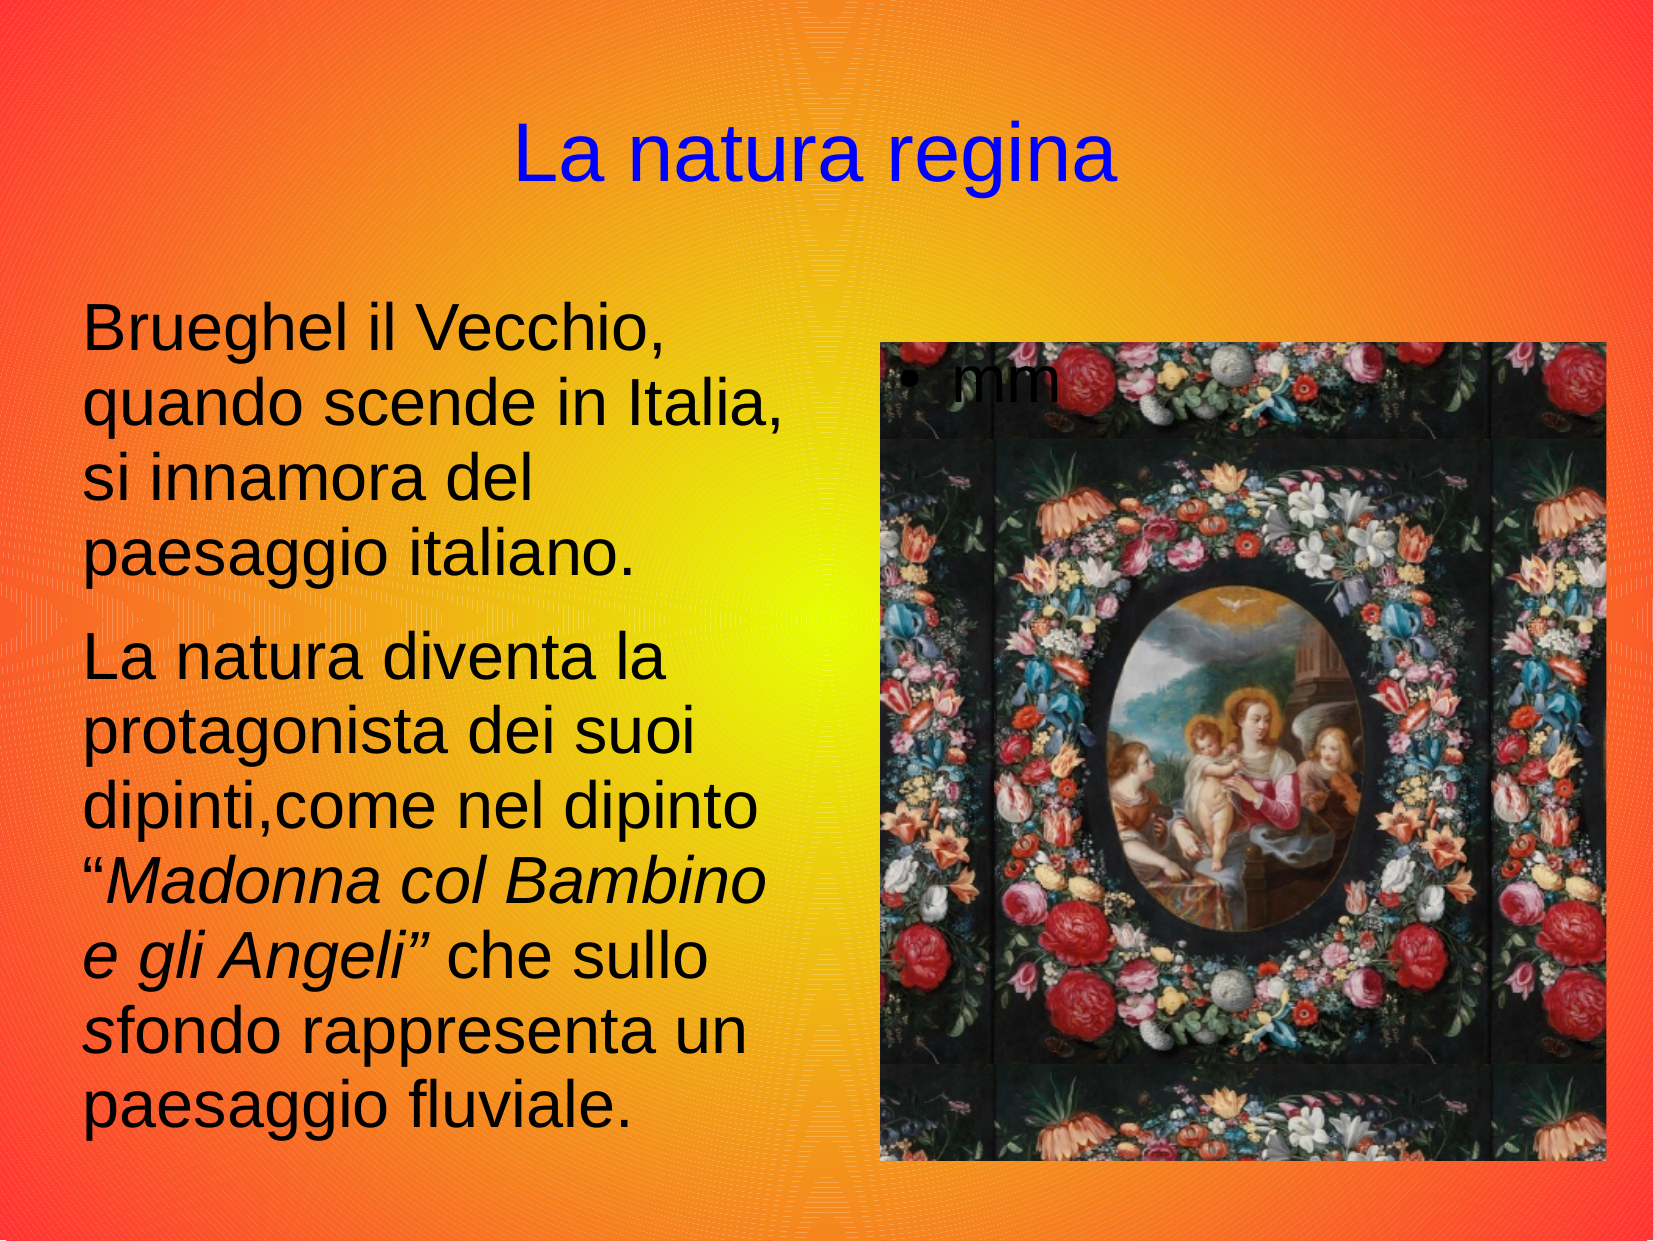

# La natura regina
Brueghel il Vecchio, quando scende in Italia, si innamora del paesaggio italiano.
La natura diventa la protagonista dei suoi dipinti,come nel dipinto “Madonna col Bambino e gli Angeli” che sullo sfondo rappresenta un paesaggio fluviale.
mm